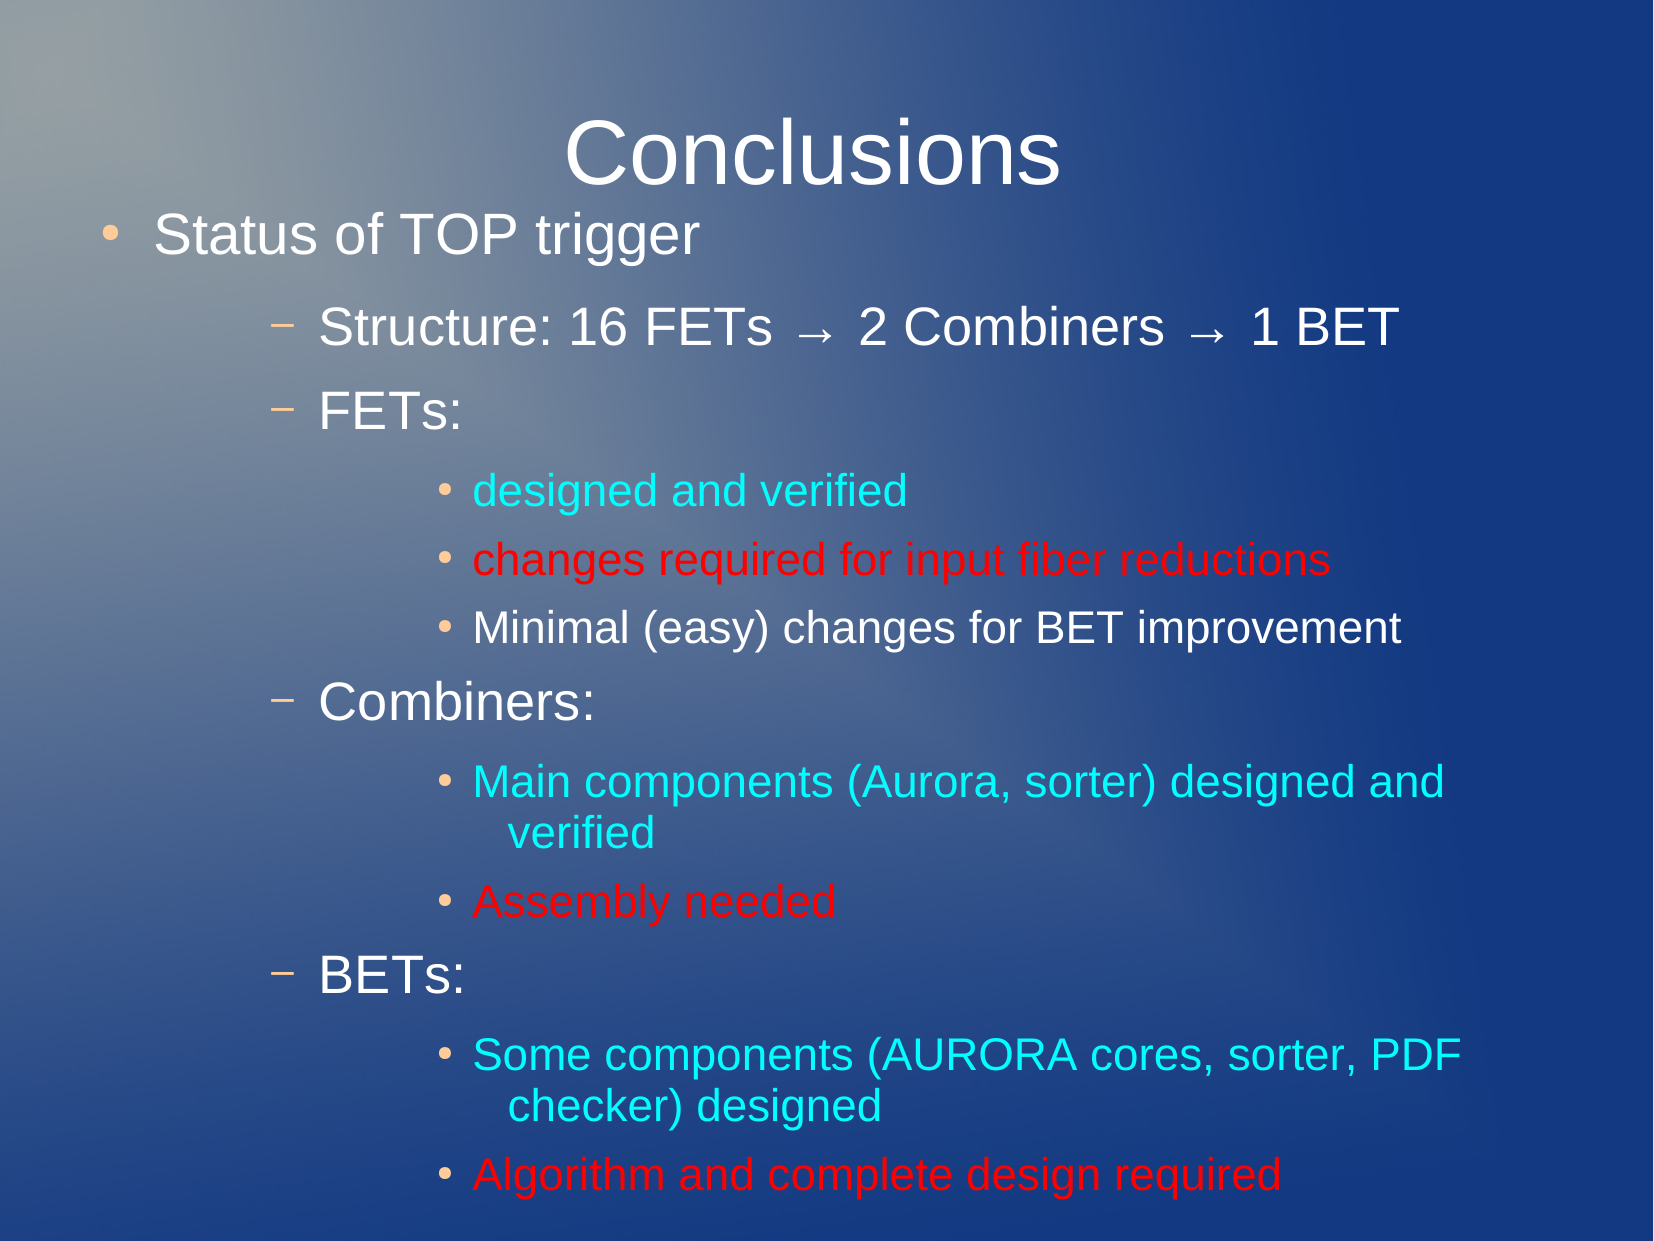

# Conclusions
Status of TOP trigger
Structure: 16 FETs → 2 Combiners → 1 BET
FETs:
designed and verified
changes required for input fiber reductions
Minimal (easy) changes for BET improvement
Combiners:
Main components (Aurora, sorter) designed and verified
Assembly needed
BETs:
Some components (AURORA cores, sorter, PDF checker) designed
Algorithm and complete design required